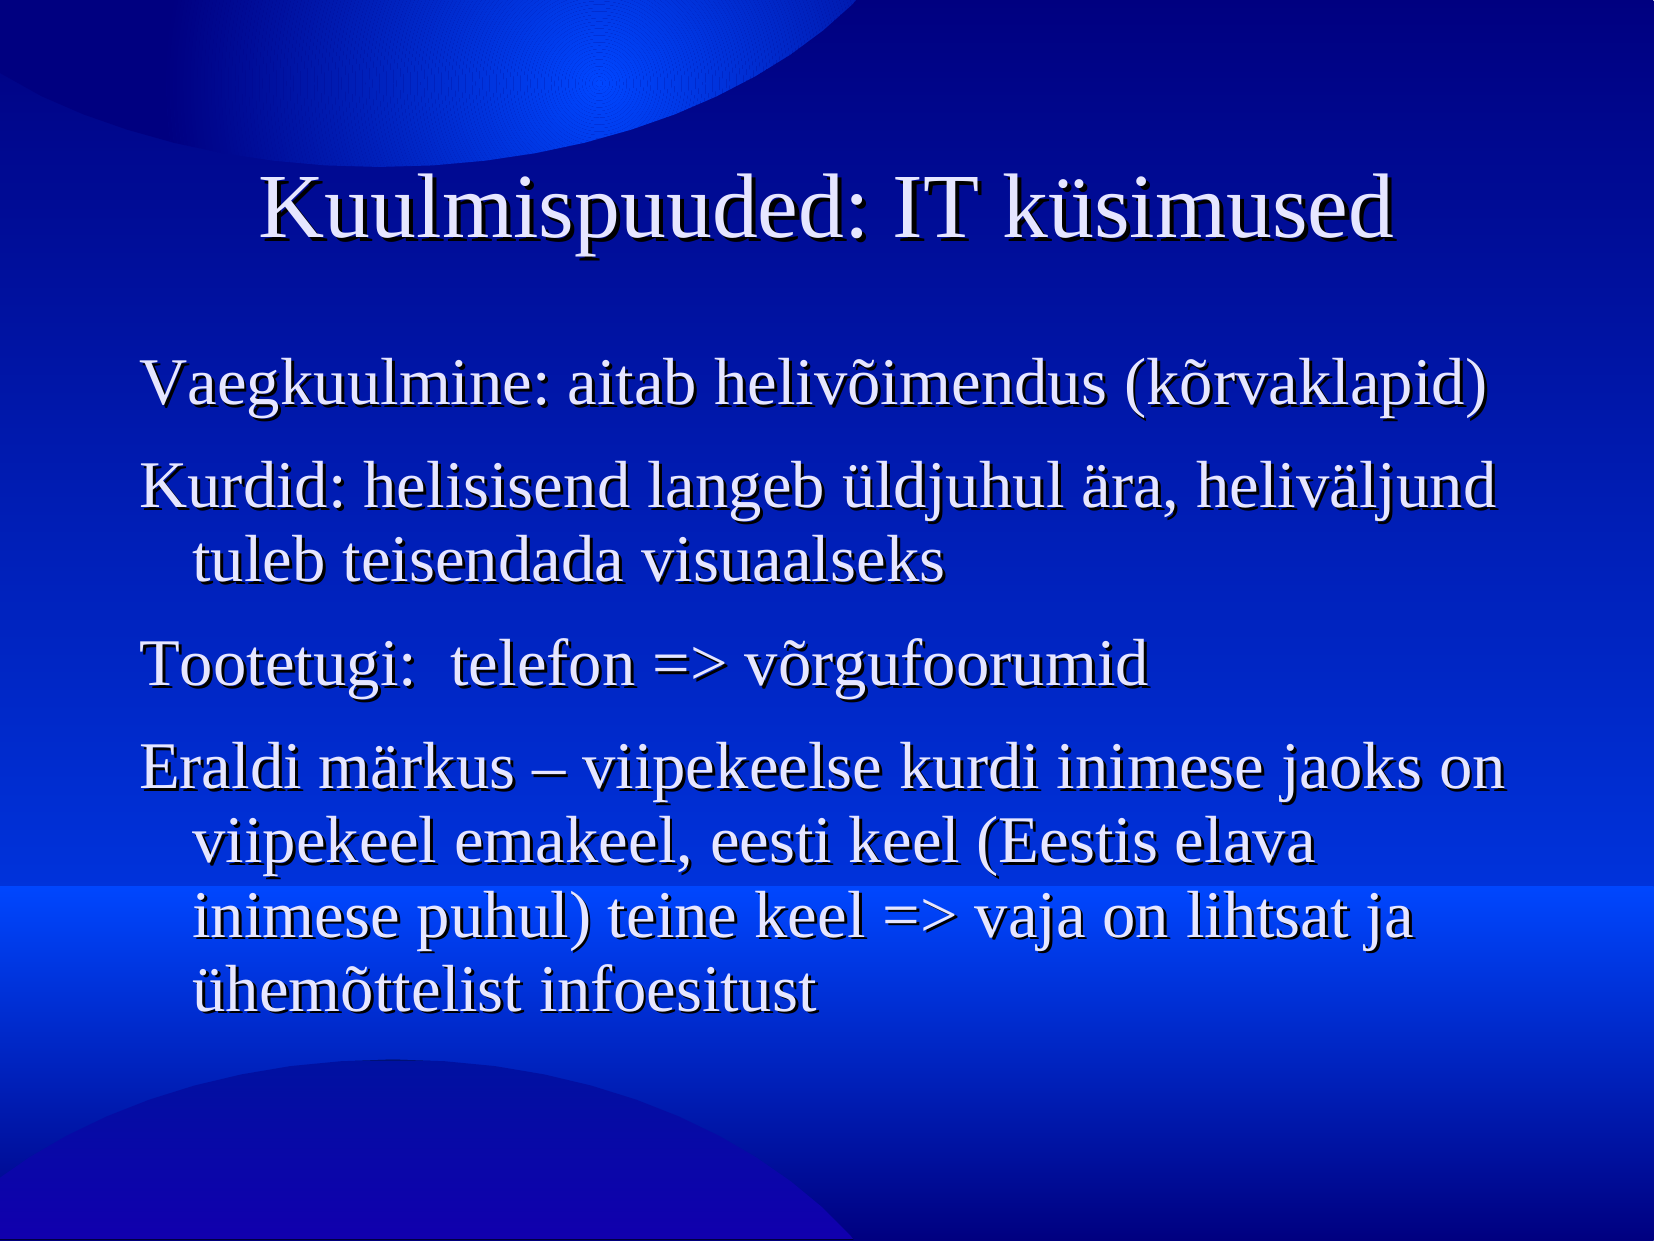

# Kuulmispuuded: IT küsimused
Vaegkuulmine: aitab helivõimendus (kõrvaklapid)
Kurdid: helisisend langeb üldjuhul ära, heliväljund tuleb teisendada visuaalseks
Tootetugi: telefon => võrgufoorumid
Eraldi märkus – viipekeelse kurdi inimese jaoks on viipekeel emakeel, eesti keel (Eestis elava inimese puhul) teine keel => vaja on lihtsat ja ühemõttelist infoesitust